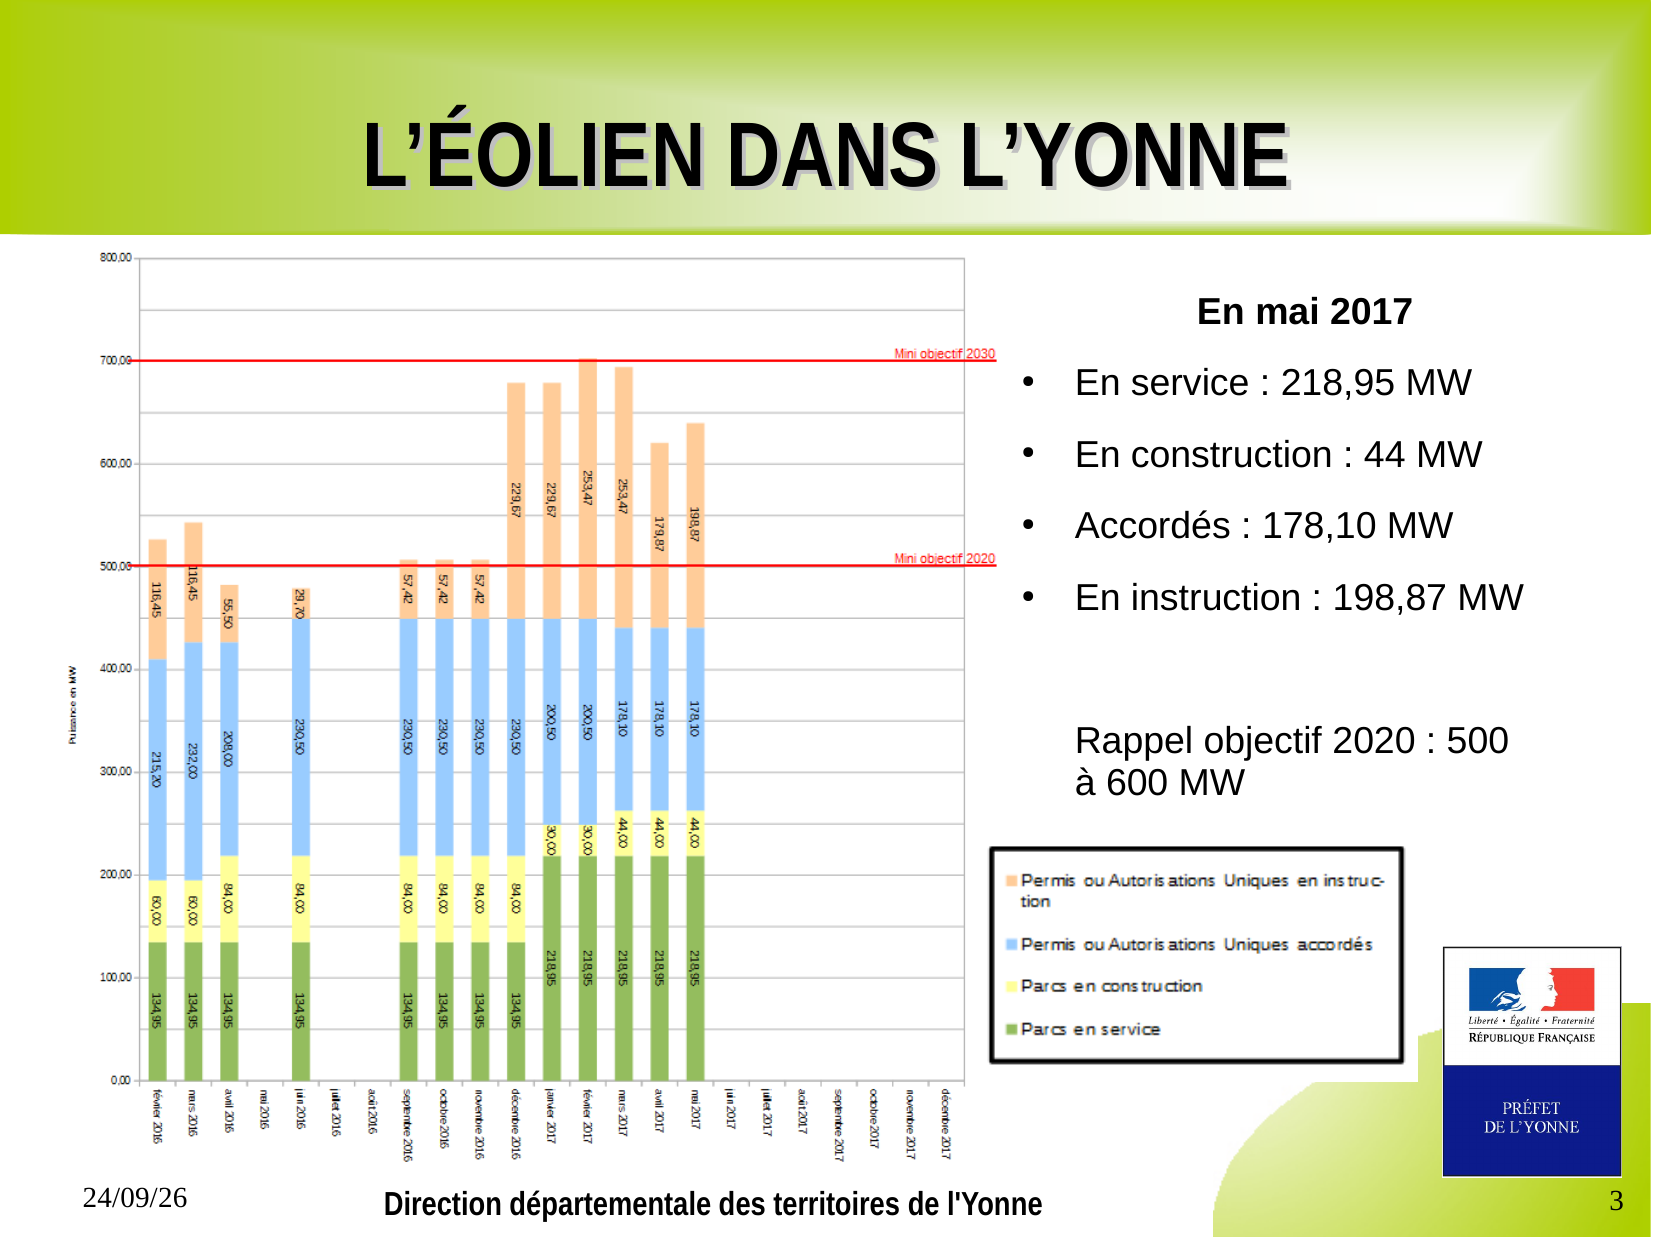

# L’ÉOLIEN DANS L’YONNE
En mai 2017
En service : 218,95 MW
En construction : 44 MW
Accordés : 178,10 MW
En instruction : 198,87 MW
Rappel objectif 2020 : 500 à 600 MW
Direction départementale des territoires de l'Yonne
3